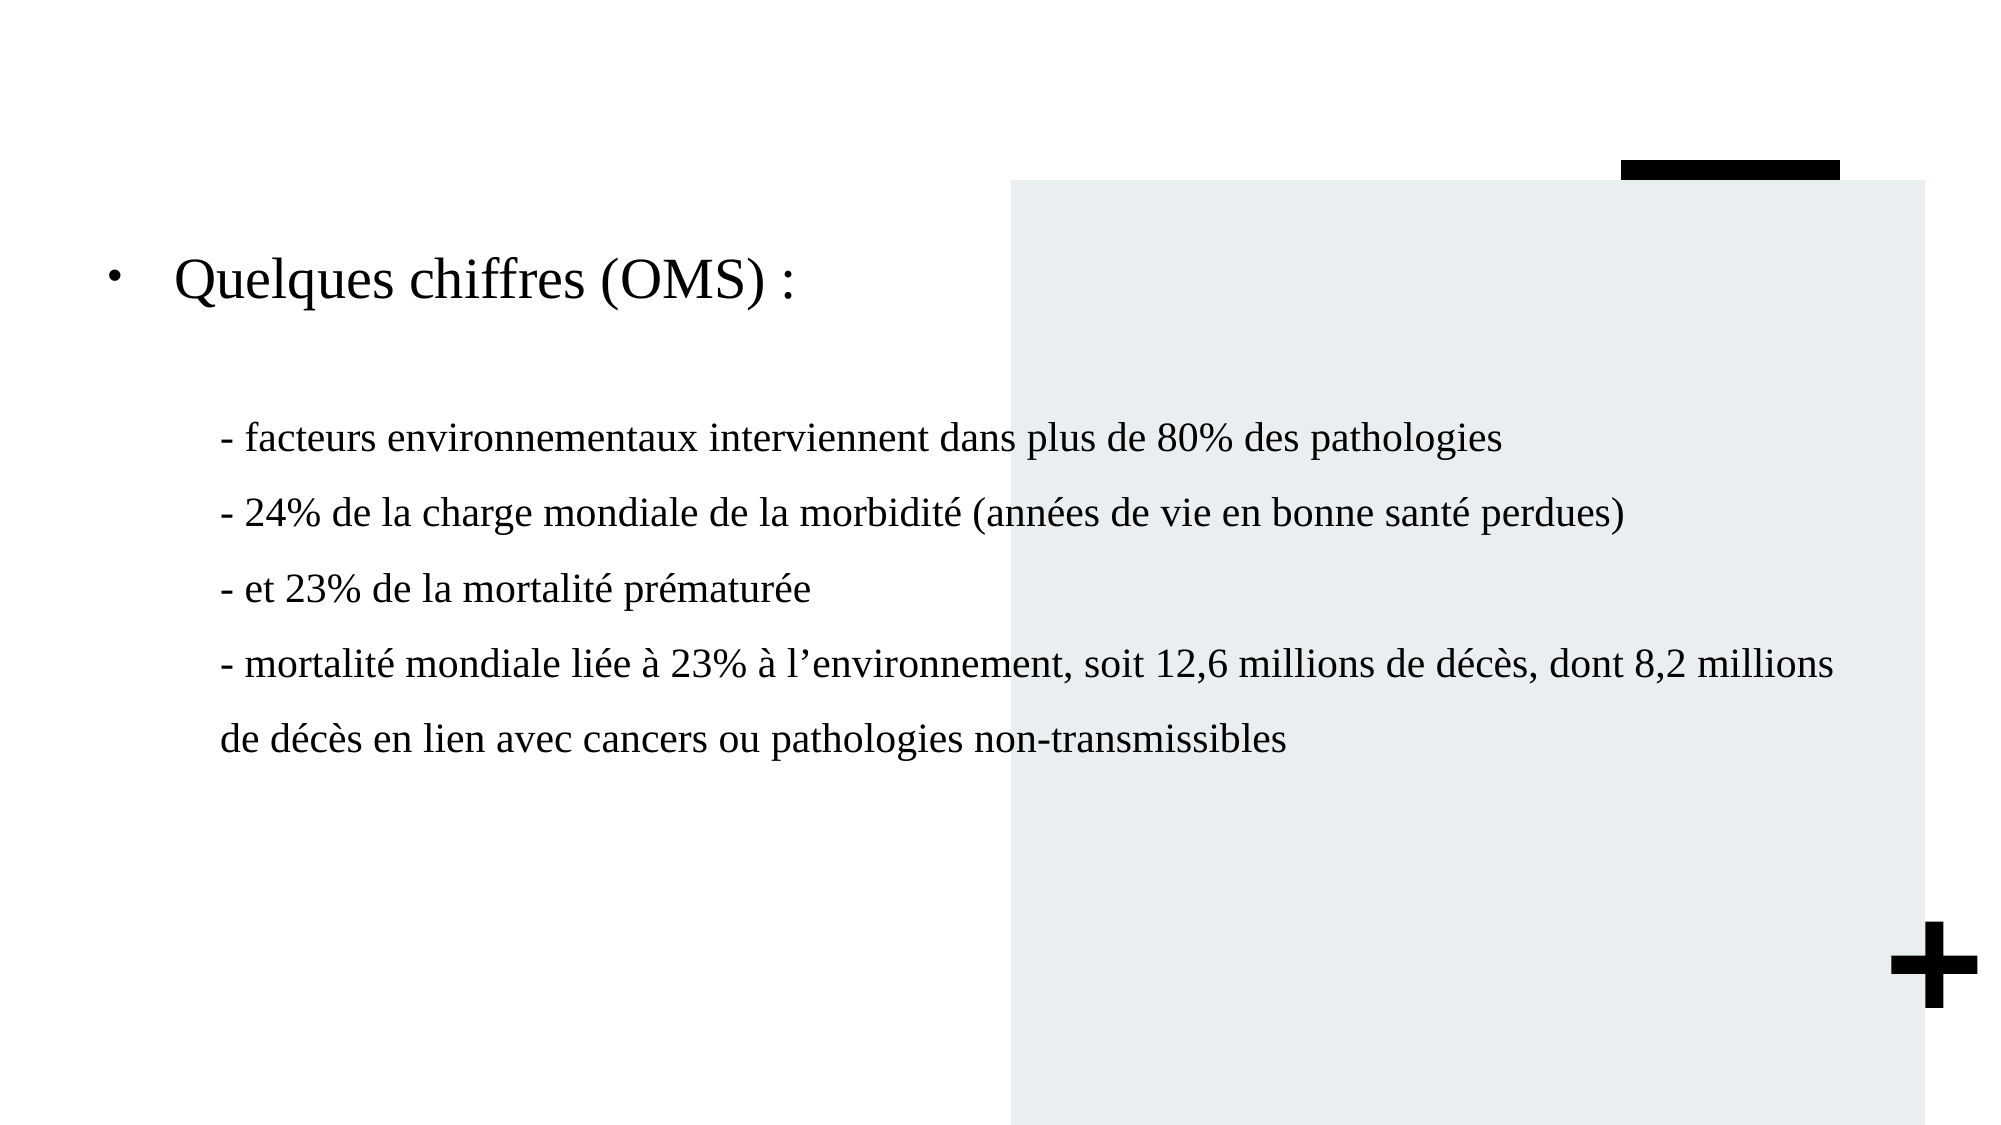

# Quelques chiffres (OMS) : - facteurs environnementaux interviennent dans plus de 80% des pathologies - 24% de la charge mondiale de la morbidité (années de vie en bonne santé perdues) - et 23% de la mortalité prématurée - mortalité mondiale liée à 23% à l’environnement, soit 12,6 millions de décès, dont 8,2 millions de décès en lien avec cancers ou pathologies non-transmissibles